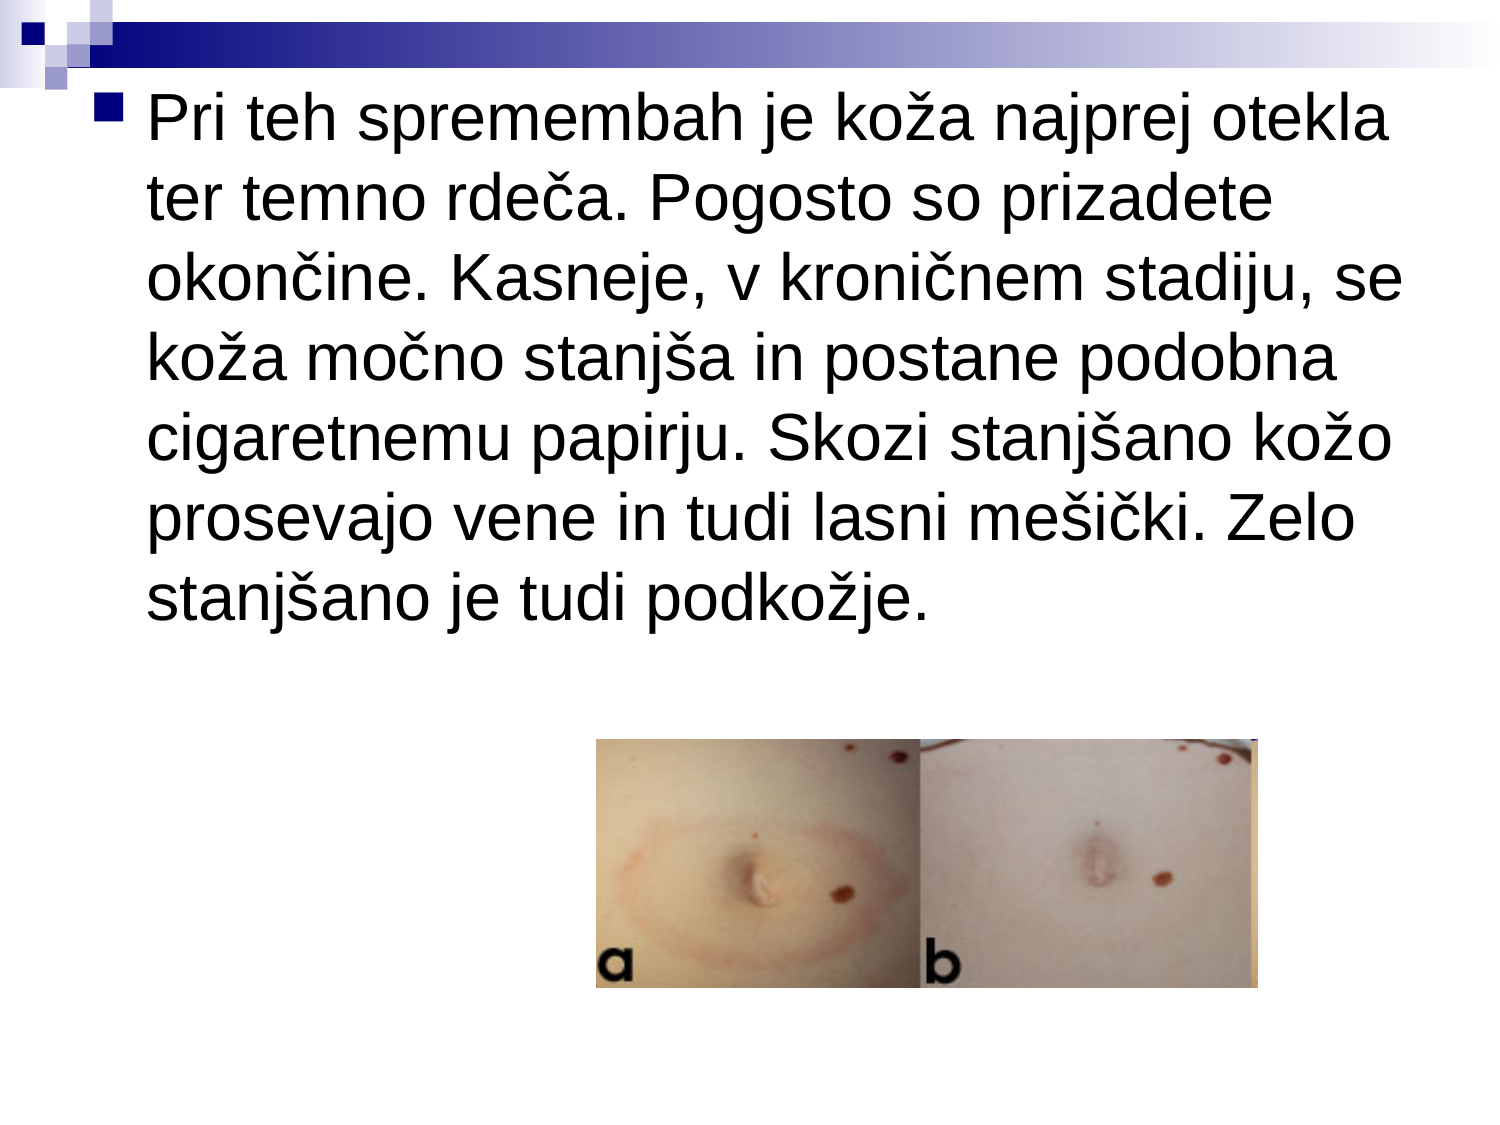

# Pri teh spremembah je koža najprej otekla ter temno rdeča. Pogosto so prizadete okončine. Kasneje, v kroničnem stadiju, se koža močno stanjša in postane podobna cigaretnemu papirju. Skozi stanjšano kožo prosevajo vene in tudi lasni mešički. Zelo stanjšano je tudi podkožje.